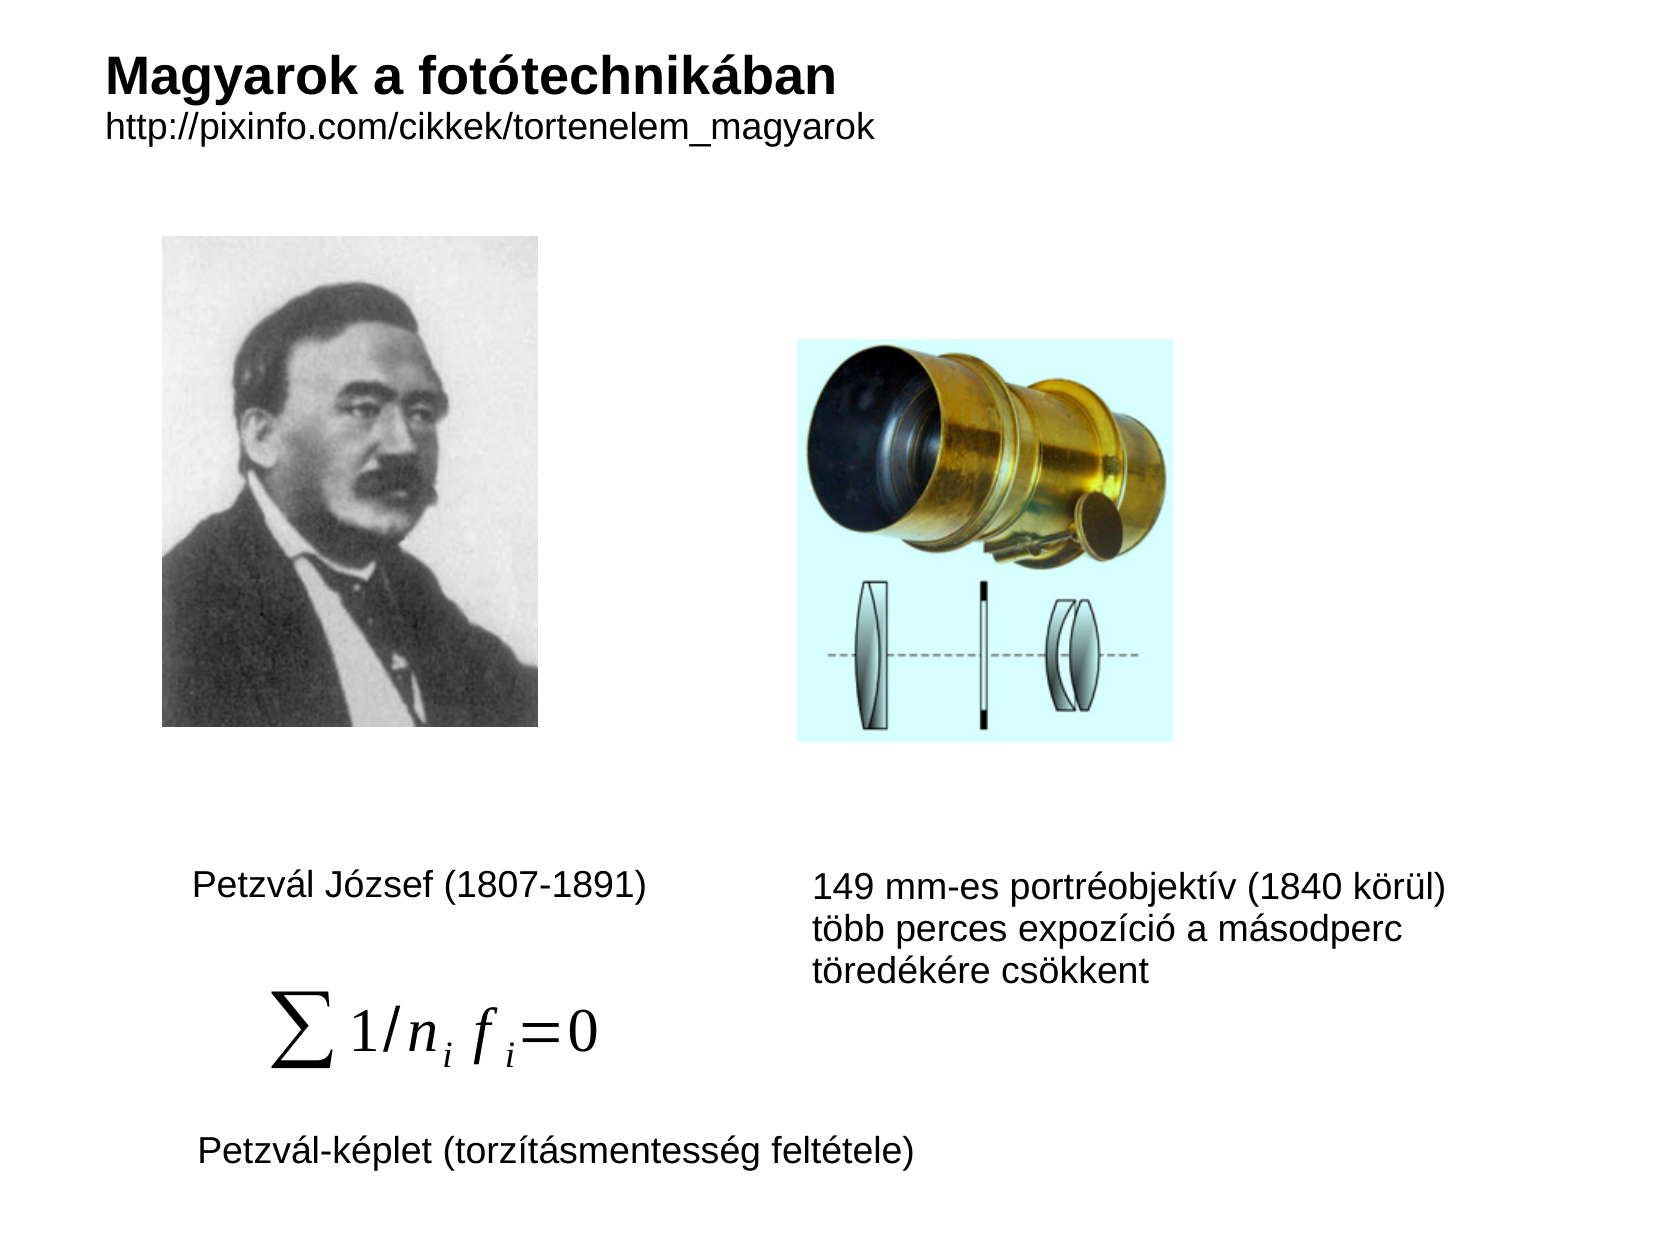

Magyarok a fotótechnikában
http://pixinfo.com/cikkek/tortenelem_magyarok
Petzvál József (1807-1891)
149 mm-es portréobjektív (1840 körül)
több perces expozíció a másodperc
töredékére csökkent
Petzvál-képlet (torzításmentesség feltétele)